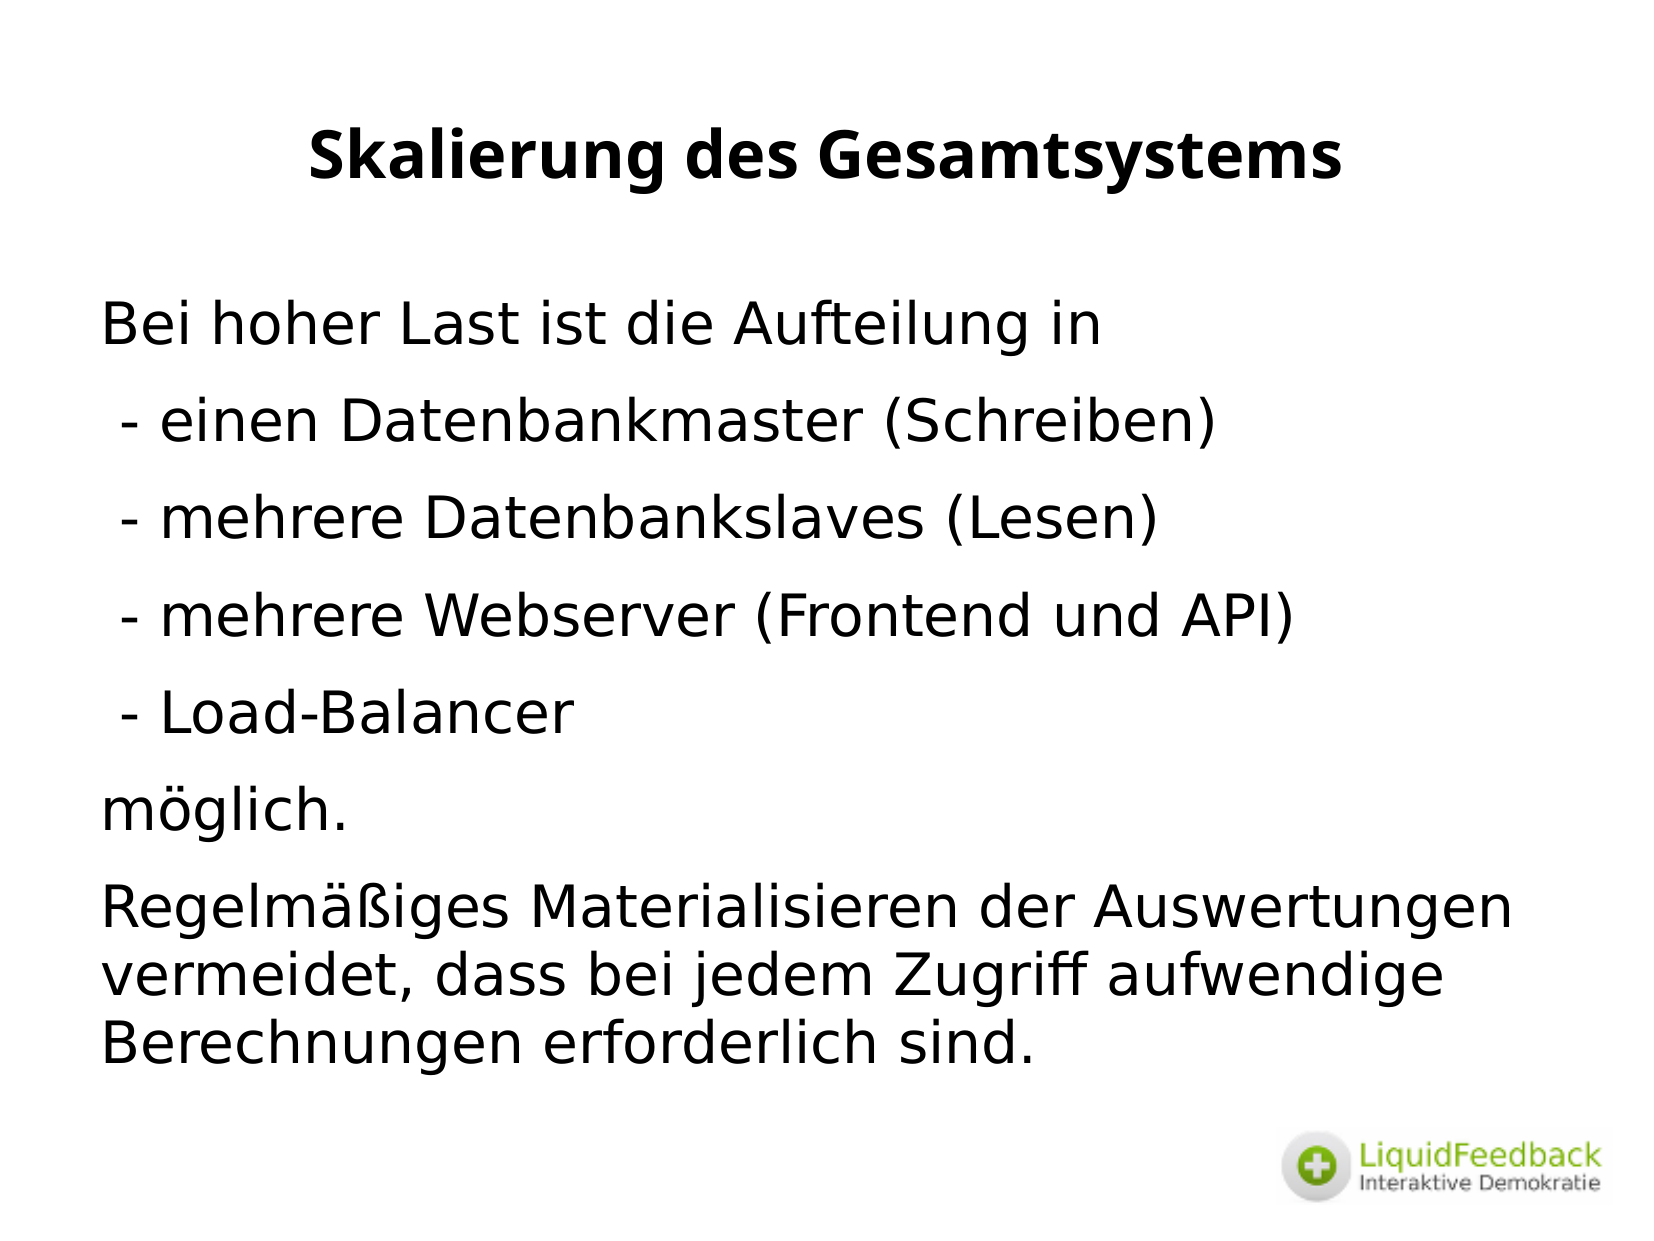

# Skalierung des Gesamtsystems
Bei hoher Last ist die Aufteilung in
 - einen Datenbankmaster (Schreiben)
 - mehrere Datenbankslaves (Lesen)
 - mehrere Webserver (Frontend und API)
 - Load-Balancer
möglich.
Regelmäßiges Materialisieren der Auswertungen vermeidet, dass bei jedem Zugriff aufwendige Berechnungen erforderlich sind.